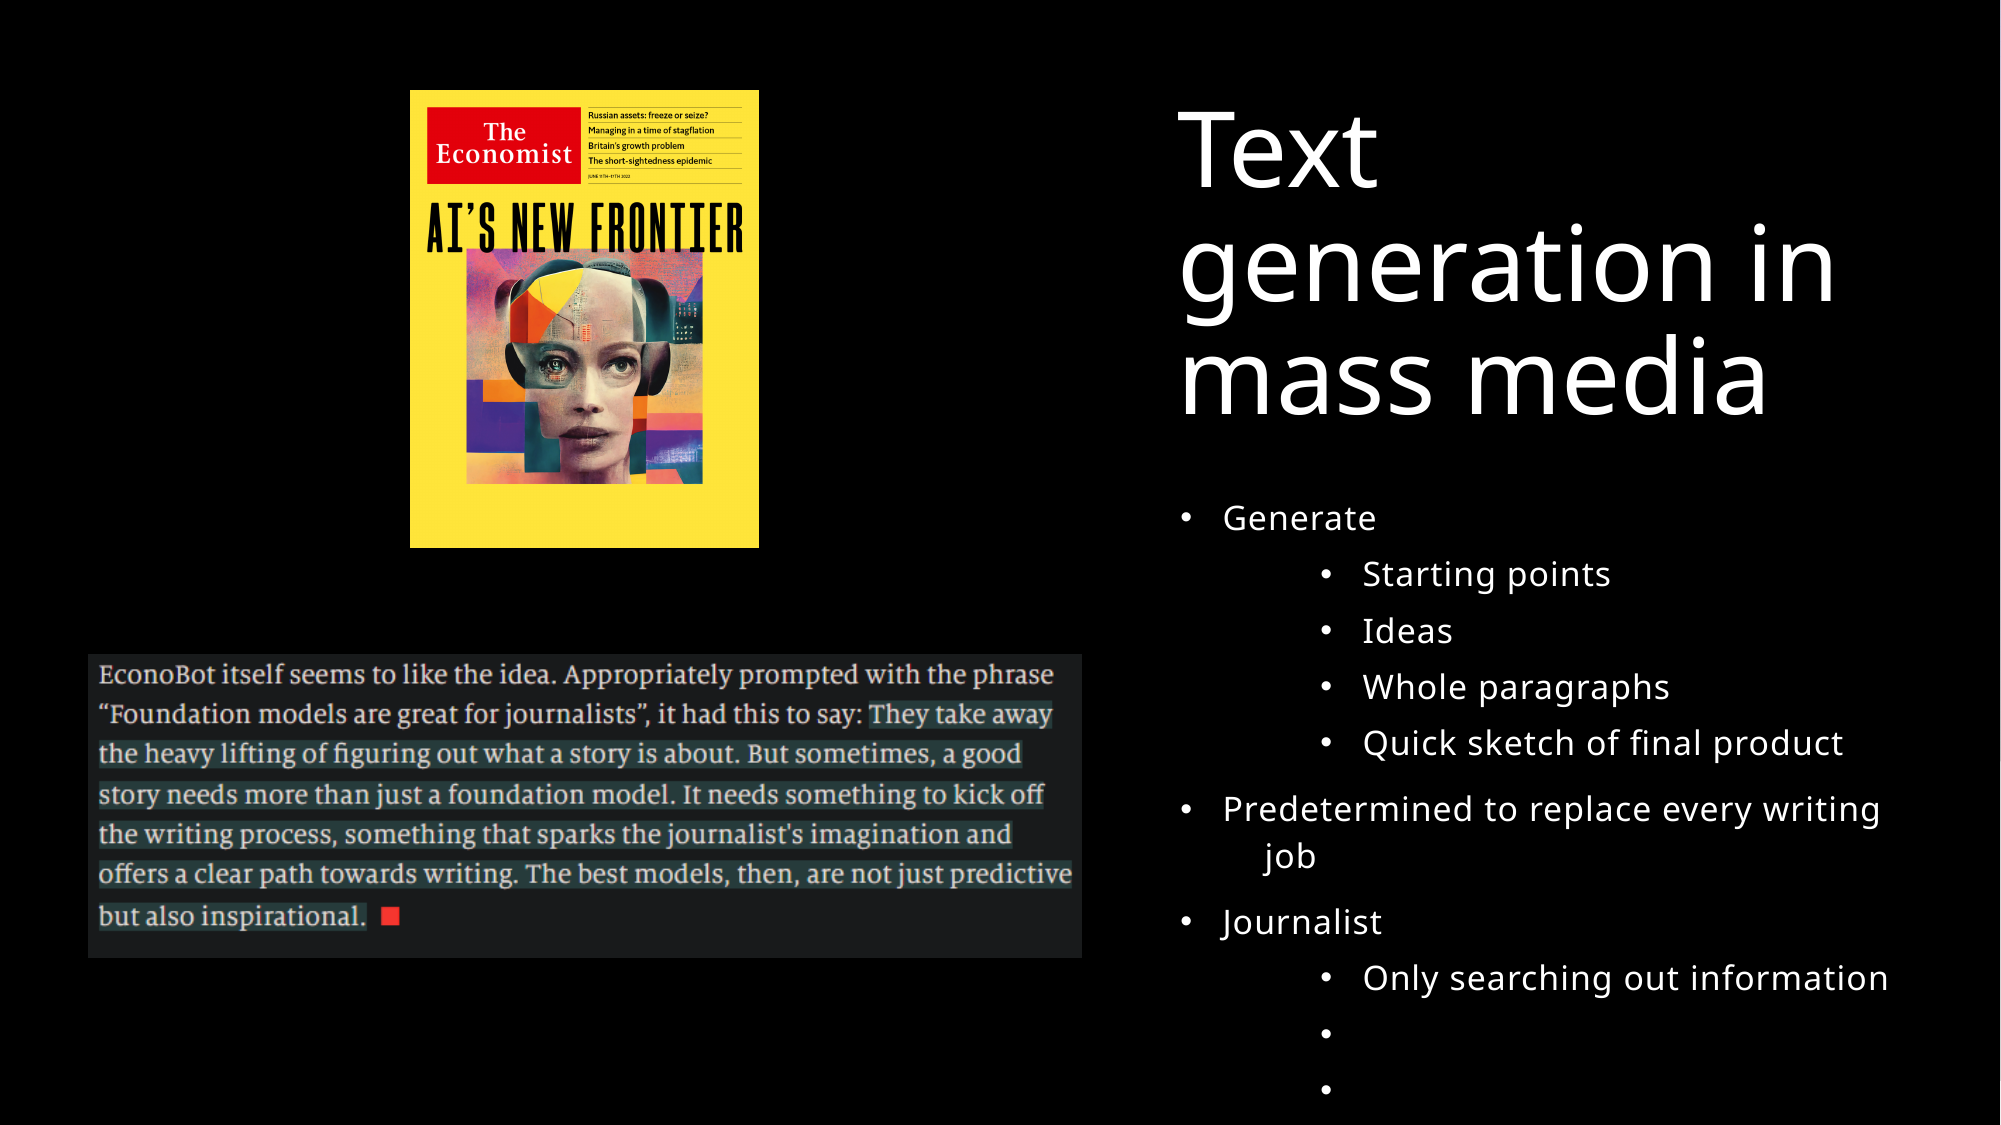

# Text generation in mass media
Generate
Starting points
Ideas
Whole paragraphs
Quick sketch of final product
Predetermined to replace every writing job
Journalist
Only searching out information